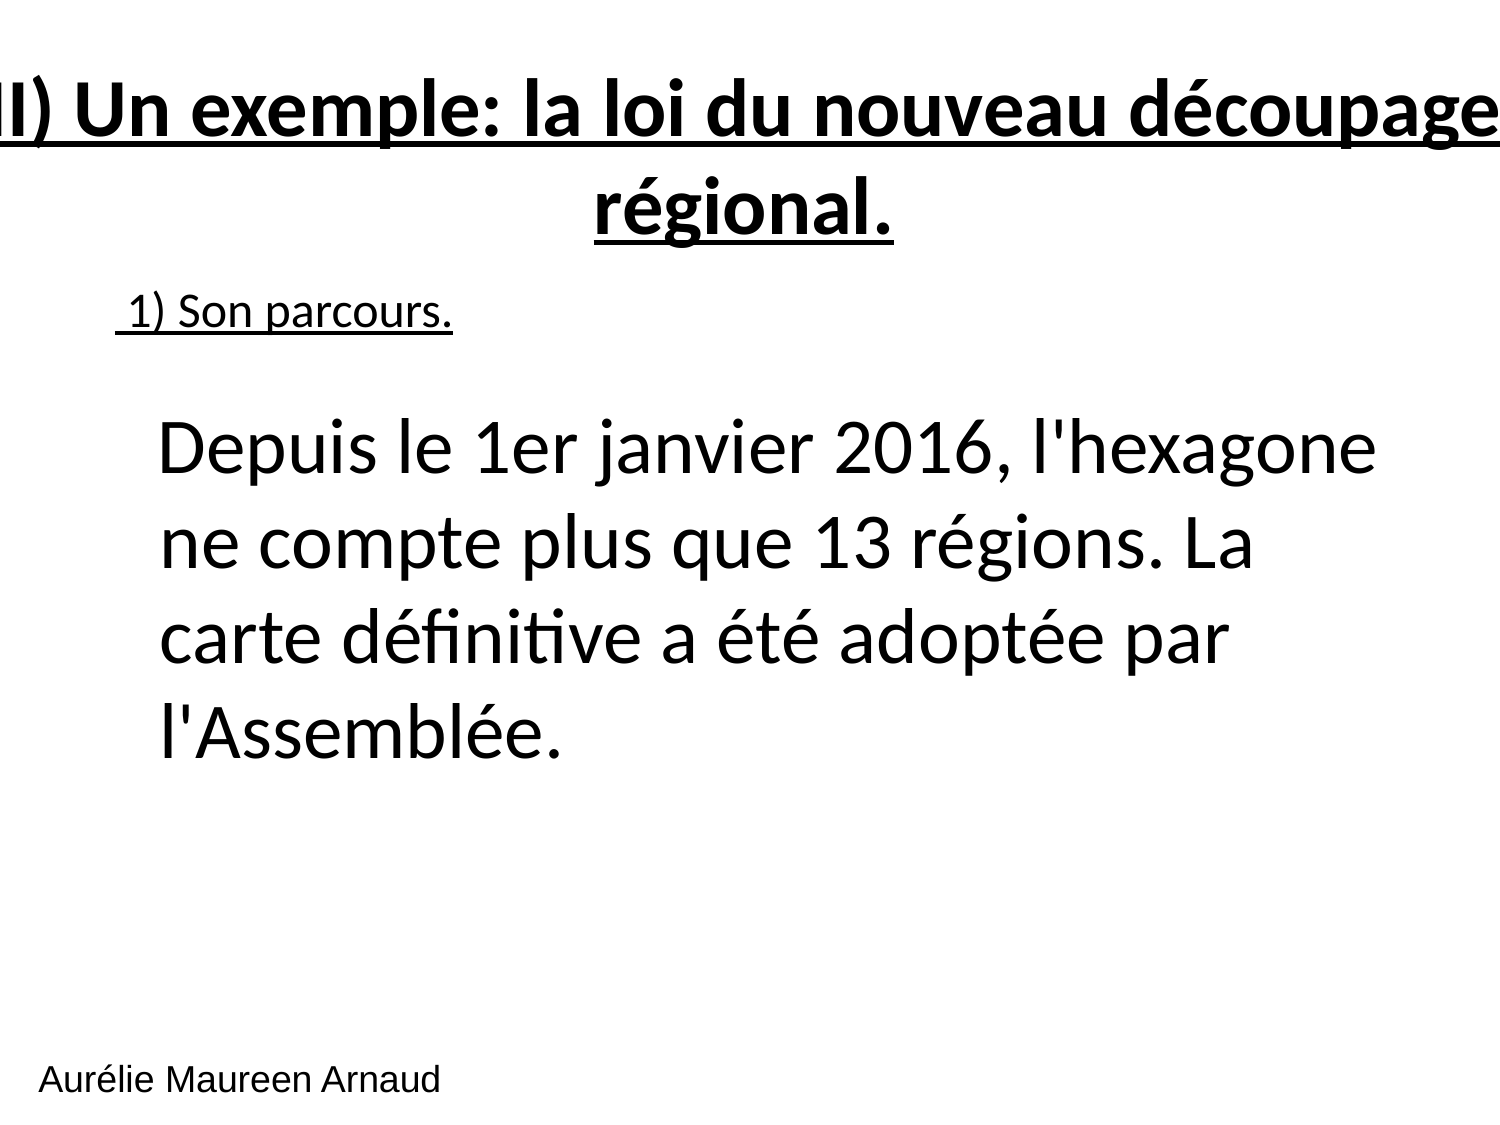

# II) Un exemple: la loi du nouveau découpage régional.
 1) Son parcours.
 Depuis le 1er janvier 2016, l'hexagone ne compte plus que 13 régions. La carte définitive a été adoptée par l'Assemblée.
Aurélie Maureen Arnaud